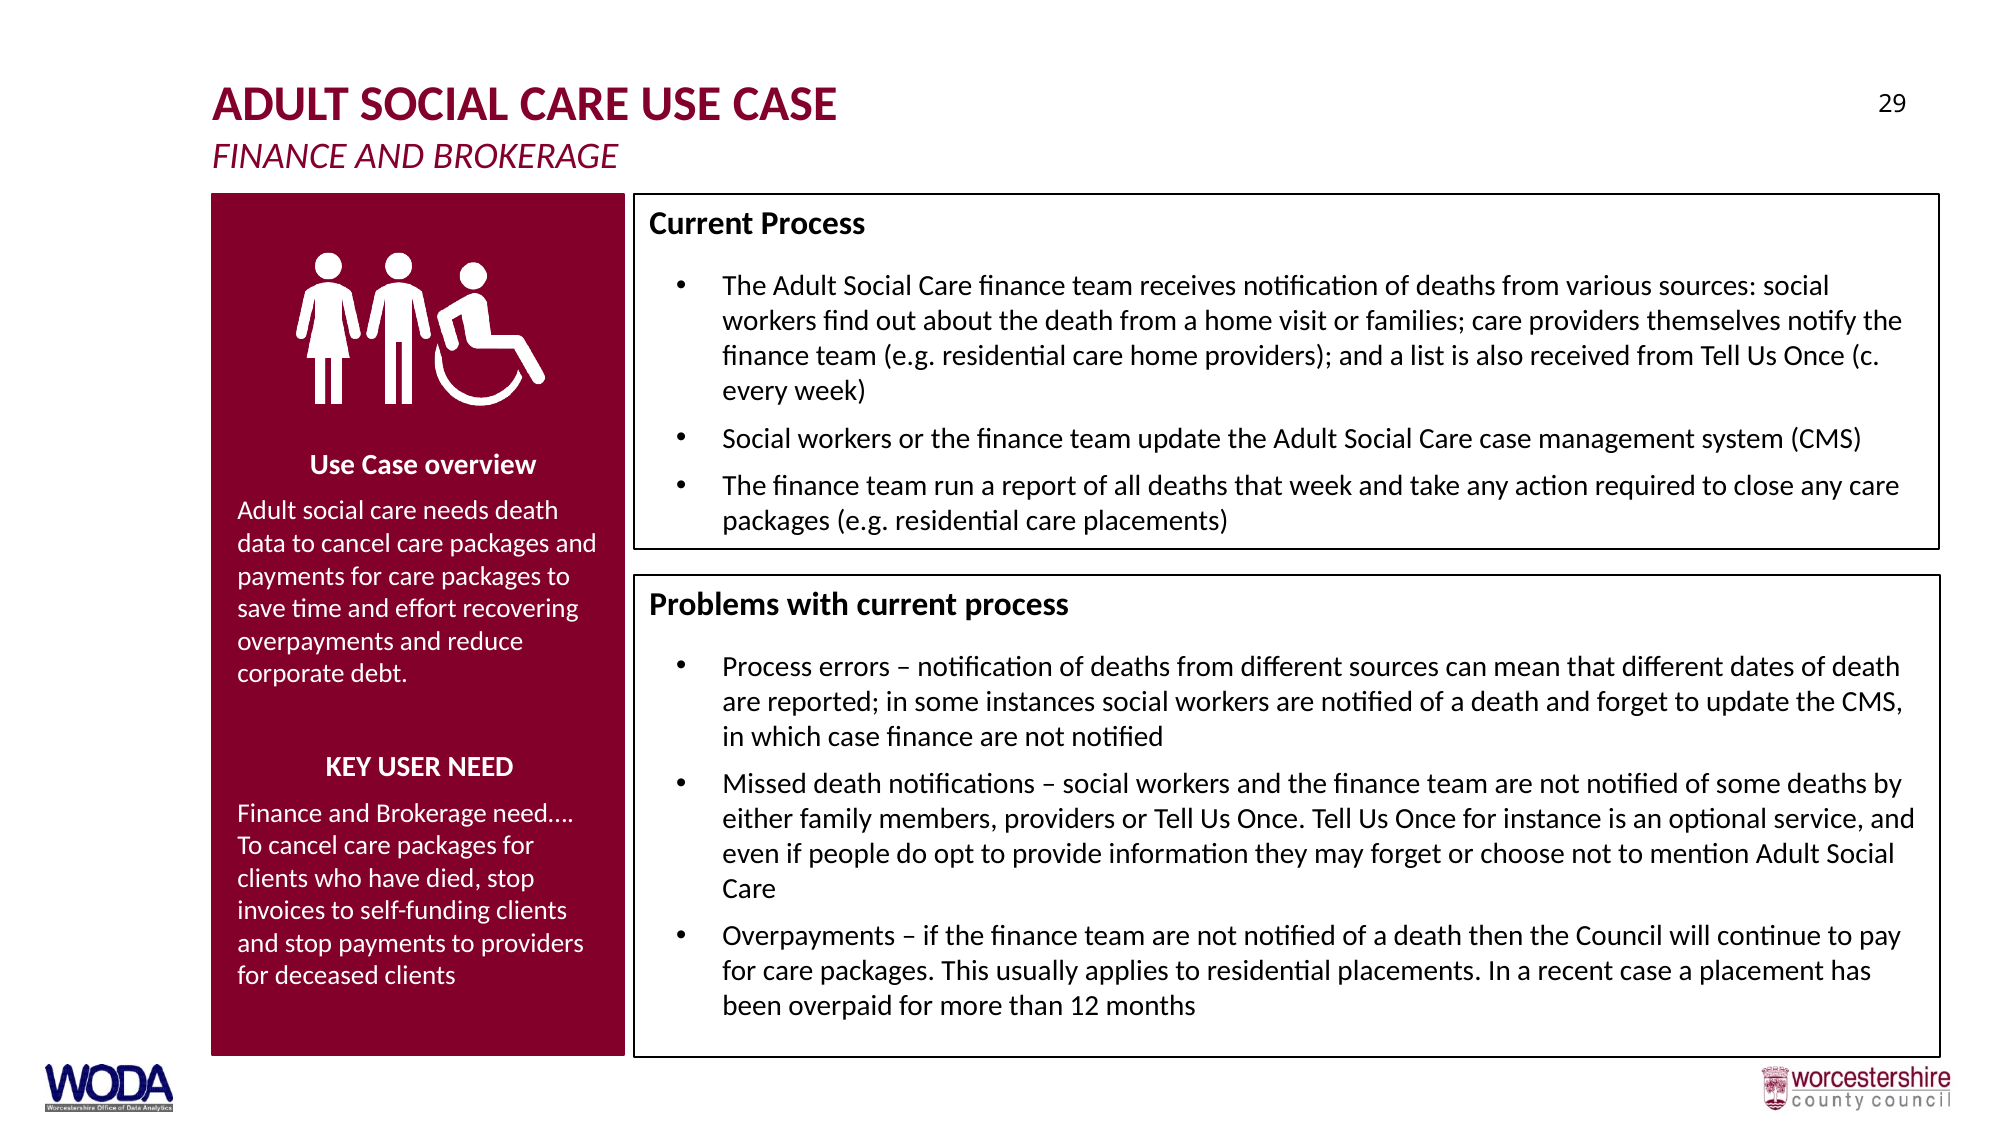

# ADULT SOCIAL CARE USE CASE FINANCE AND BROKERAGE
Use Case overview
Adult social care needs death data to cancel care packages and payments for care packages to save time and effort recovering overpayments and reduce corporate debt.
KEY USER NEED
Finance and Brokerage need….
To cancel care packages for clients who have died, stop invoices to self-funding clients and stop payments to providers for deceased clients
Current Process
The Adult Social Care finance team receives notification of deaths from various sources: social workers find out about the death from a home visit or families; care providers themselves notify the finance team (e.g. residential care home providers); and a list is also received from Tell Us Once (c. every week)
Social workers or the finance team update the Adult Social Care case management system (CMS)
The finance team run a report of all deaths that week and take any action required to close any care packages (e.g. residential care placements)
Problems with current process
Process errors – notification of deaths from different sources can mean that different dates of death are reported; in some instances social workers are notified of a death and forget to update the CMS, in which case finance are not notified
Missed death notifications – social workers and the finance team are not notified of some deaths by either family members, providers or Tell Us Once. Tell Us Once for instance is an optional service, and even if people do opt to provide information they may forget or choose not to mention Adult Social Care
Overpayments – if the finance team are not notified of a death then the Council will continue to pay for care packages. This usually applies to residential placements. In a recent case a placement has been overpaid for more than 12 months